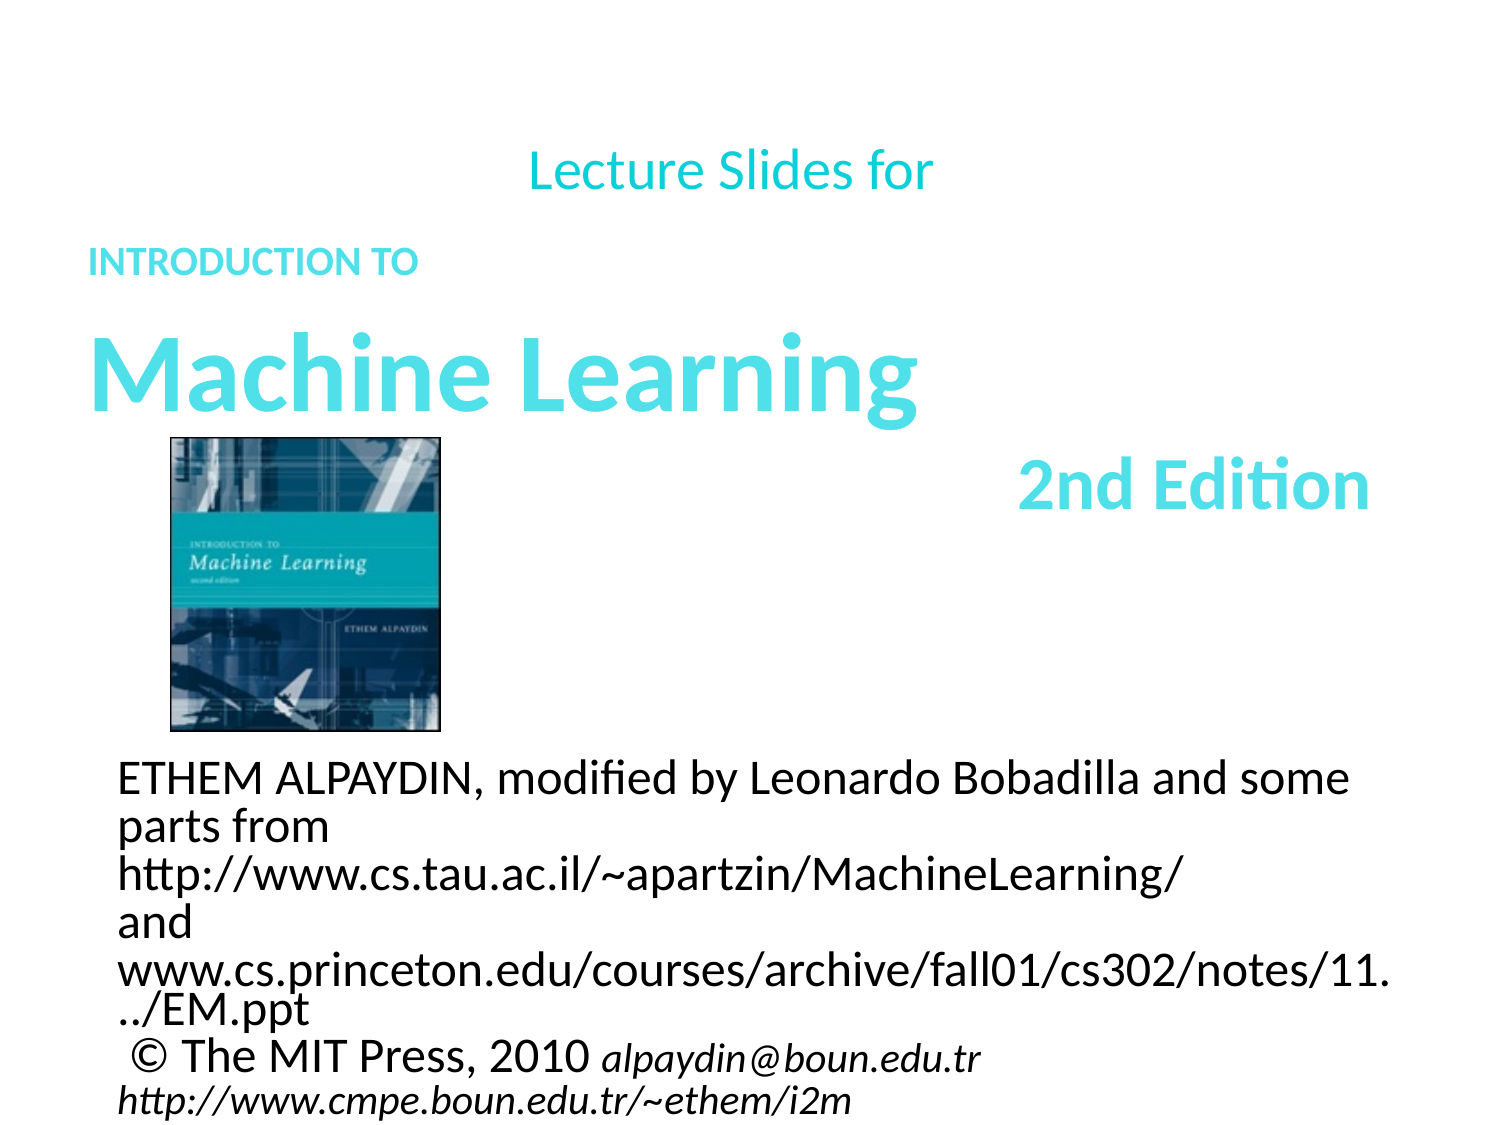

Lecture Slides for
INTRODUCTION TO
Machine Learning
2nd Edition
ETHEM ALPAYDIN, modified by Leonardo Bobadilla and some parts from
http://www.cs.tau.ac.il/~apartzin/MachineLearning/
and
www.cs.princeton.edu/courses/archive/fall01/cs302/notes/11.../EM.ppt‎ © The MIT Press, 2010 alpaydin@boun.edu.tr
http://www.cmpe.boun.edu.tr/~ethem/i2ml2e